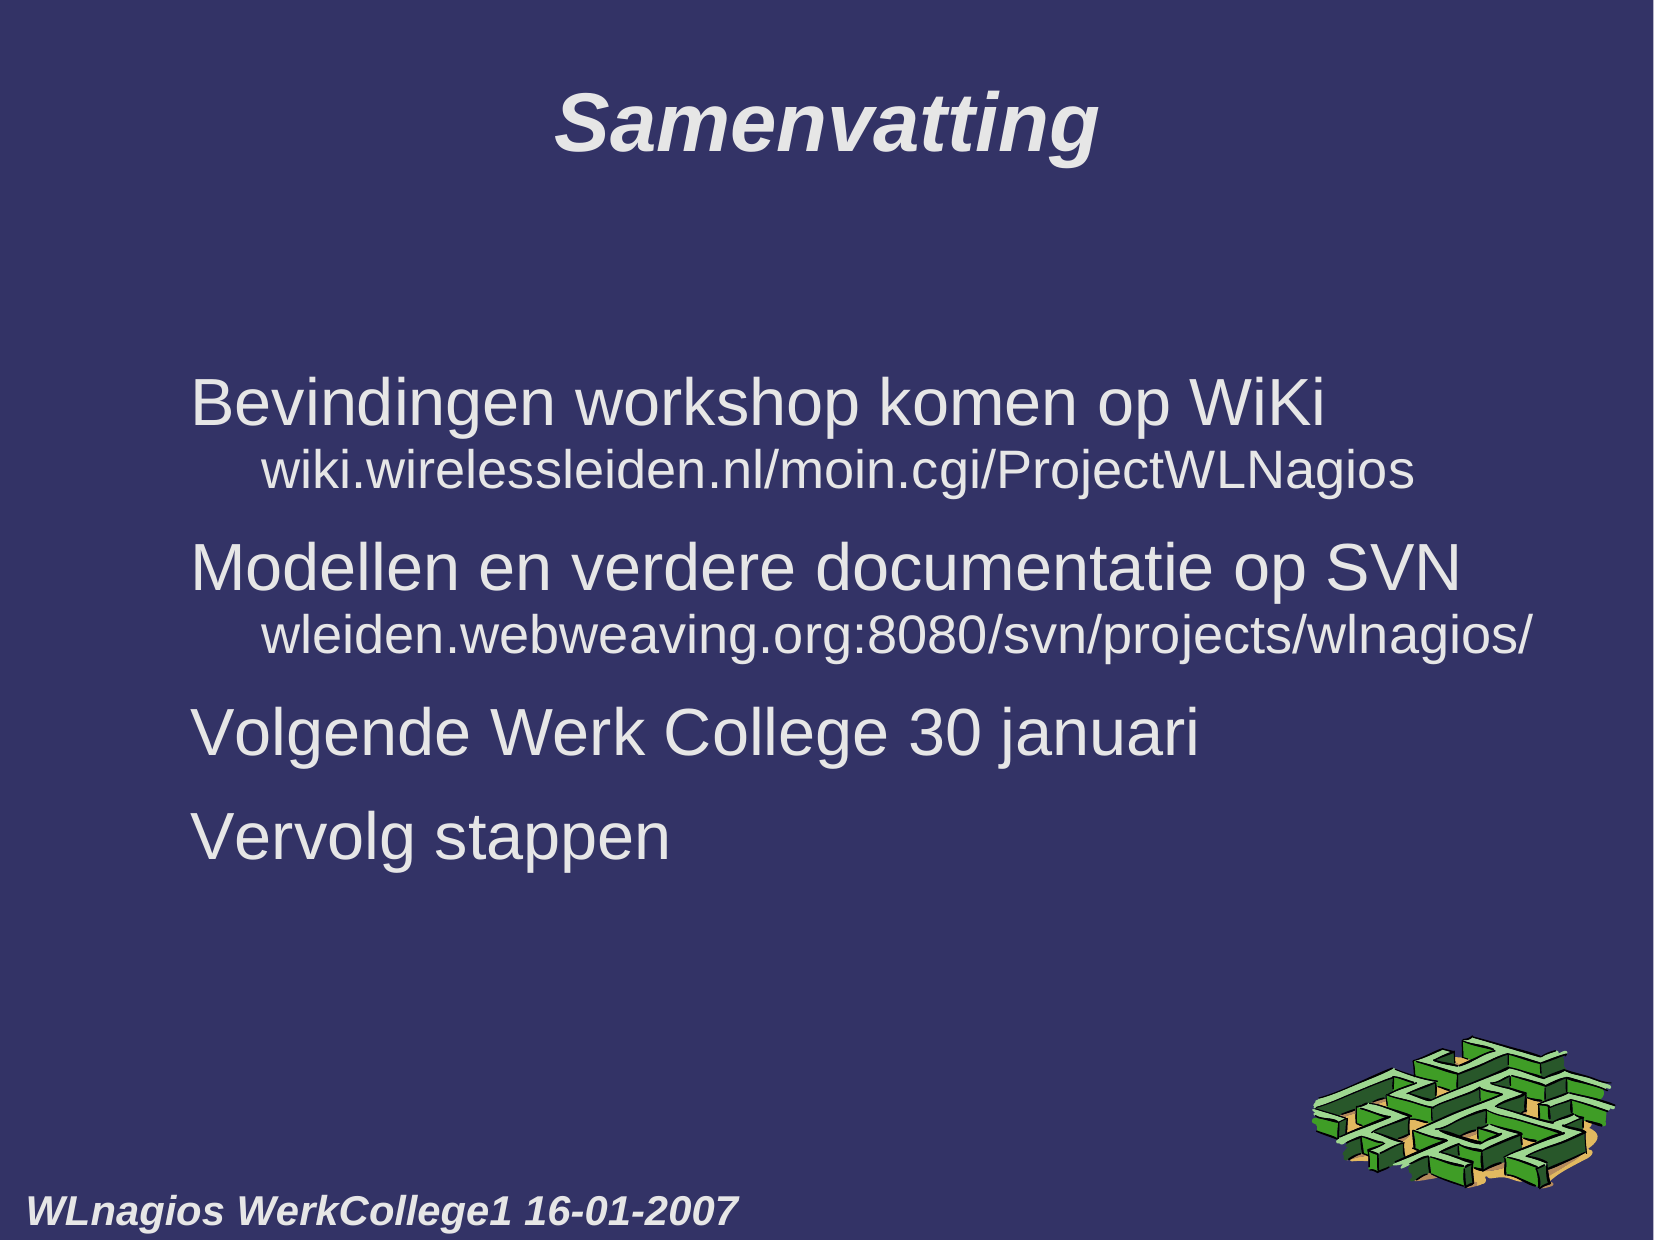

# Samenvatting
Bevindingen workshop komen op WiKi
wiki.wirelessleiden.nl/moin.cgi/ProjectWLNagios
Modellen en verdere documentatie op SVN
wleiden.webweaving.org:8080/svn/projects/wlnagios/
Volgende Werk College 30 januari
Vervolg stappen
WLnagios WerkCollege1 16-01-2007